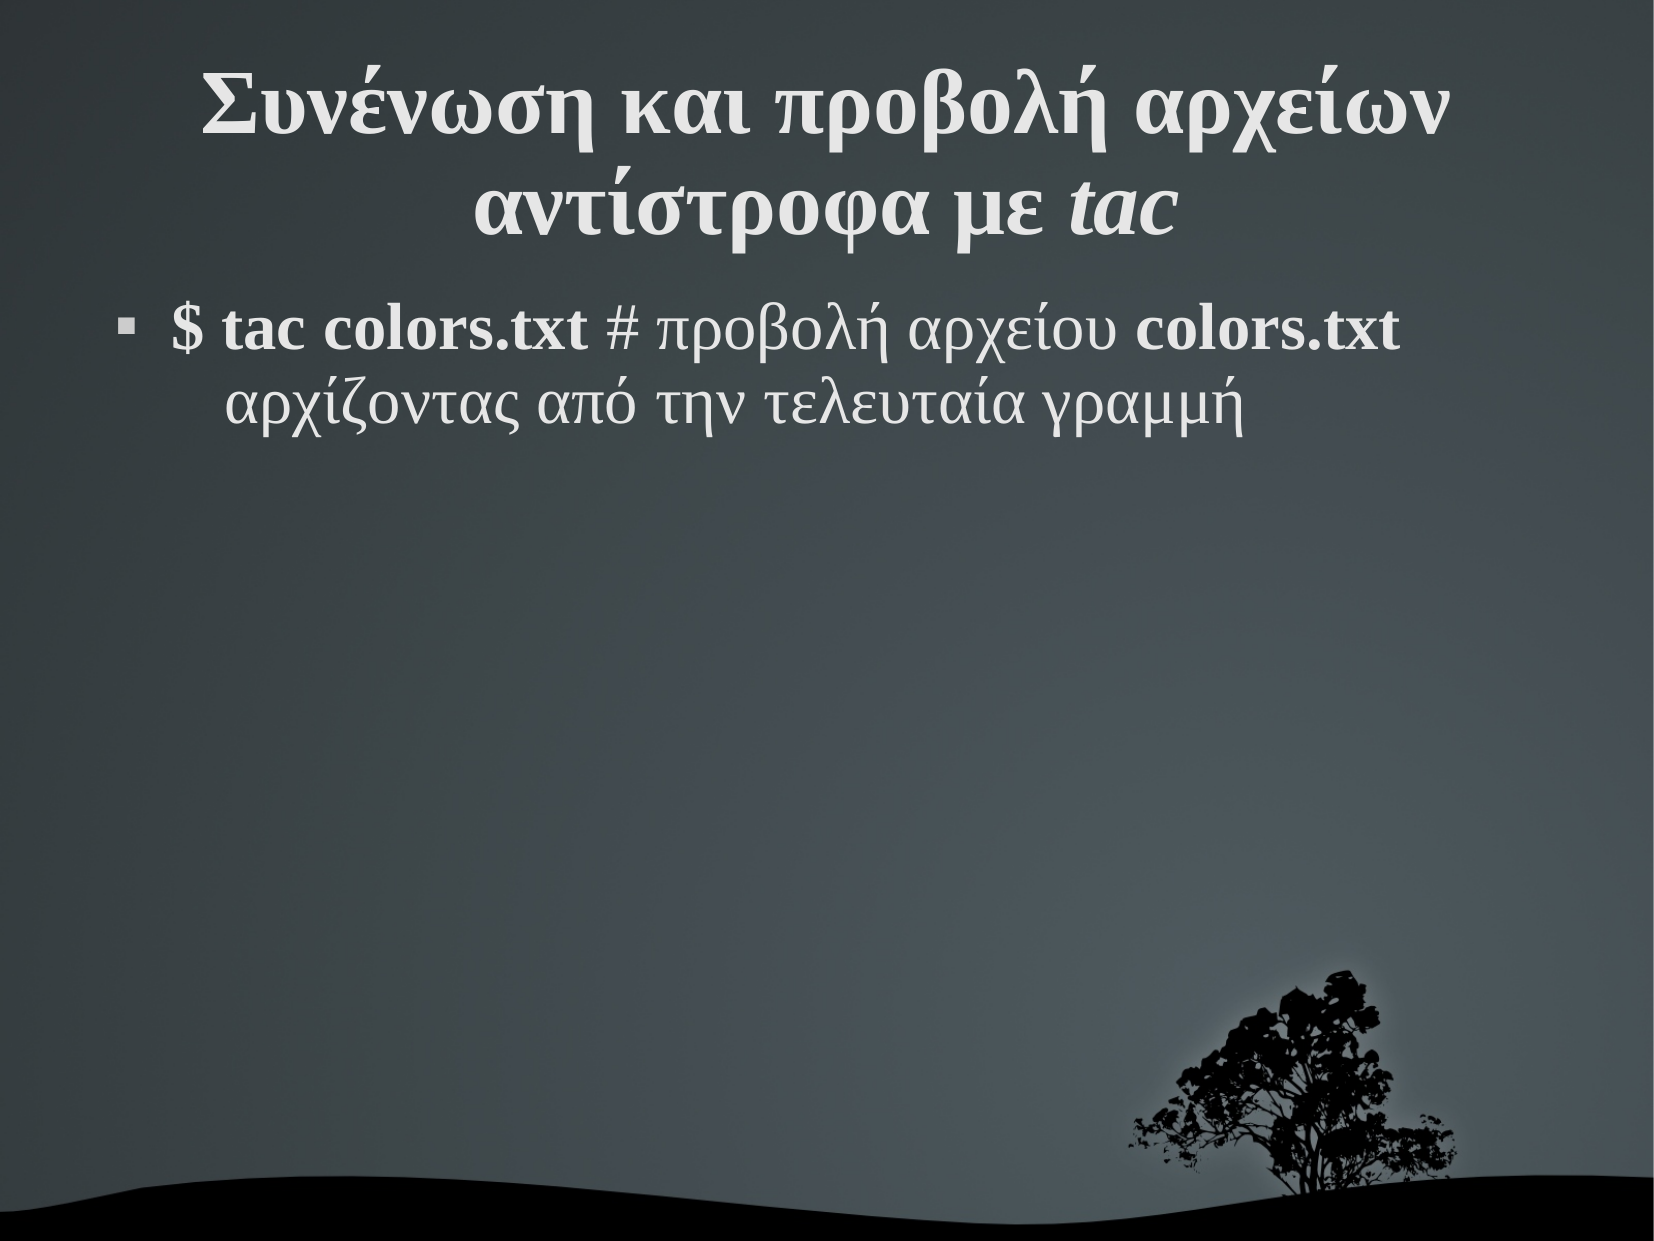

# Συνένωση και προβολή αρχείων αντίστροφα με tac
$ tac colors.txt # προβολή αρχείου colors.txt αρχίζοντας από την τελευταία γραμμή